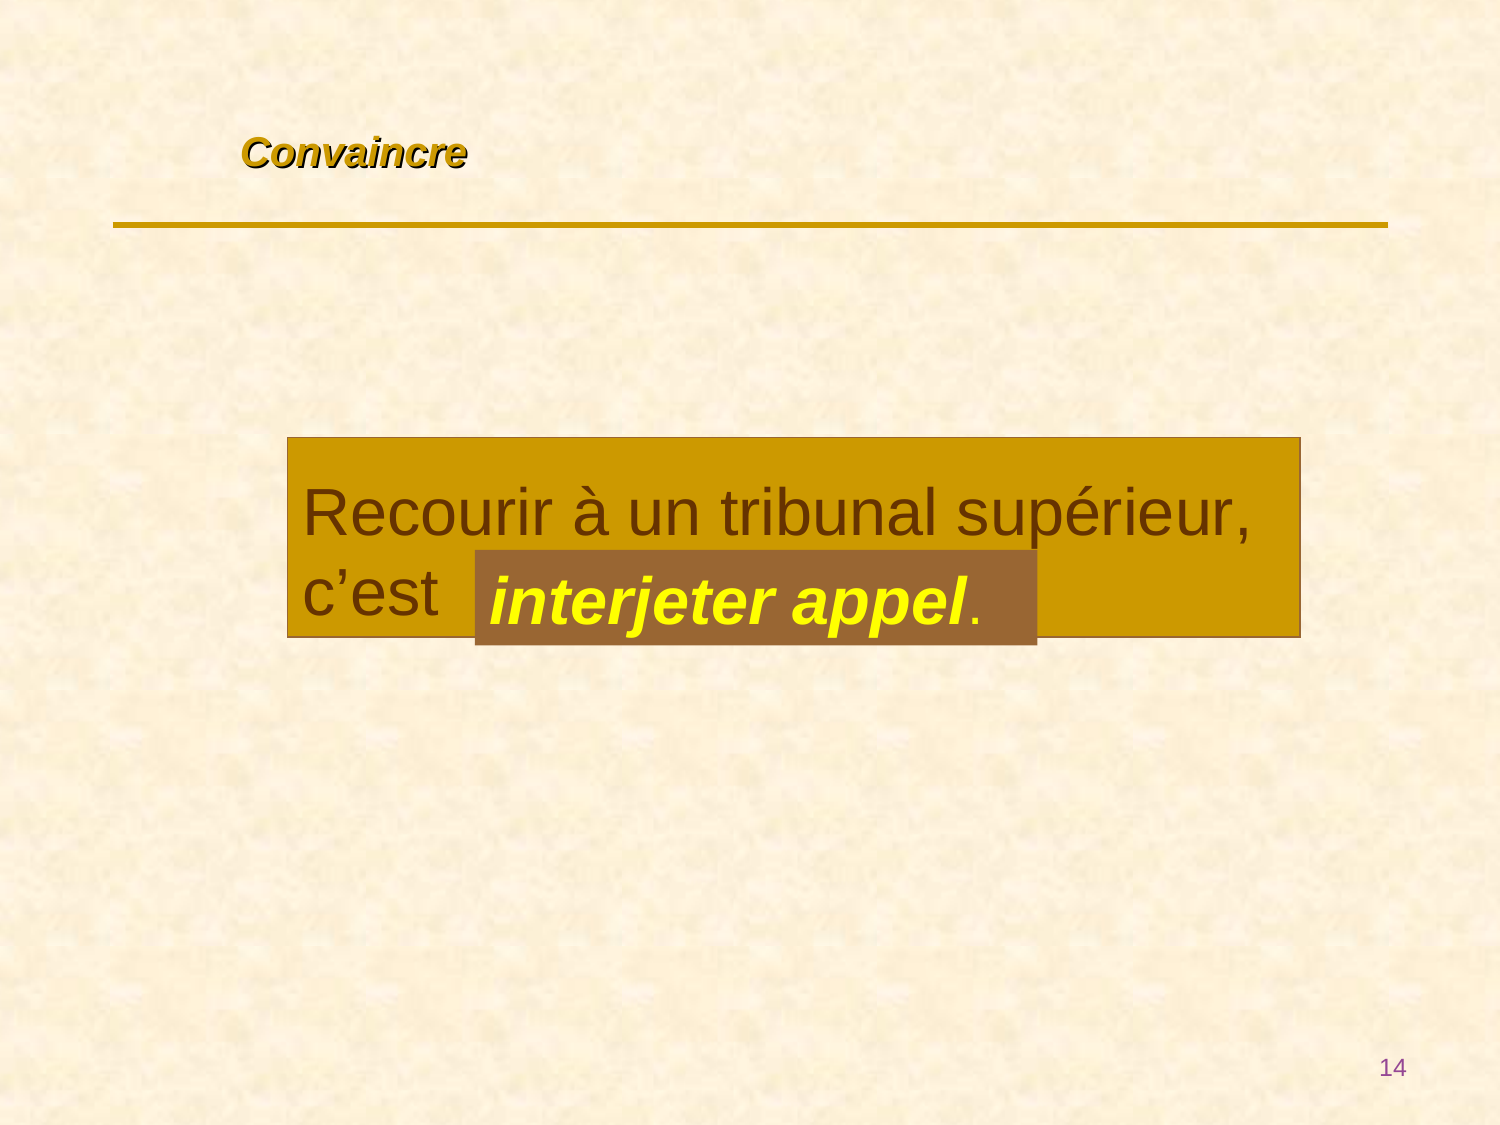

Convaincre
Recourir à un tribunal supérieur,
c’est		 …
interjeter appel.
14